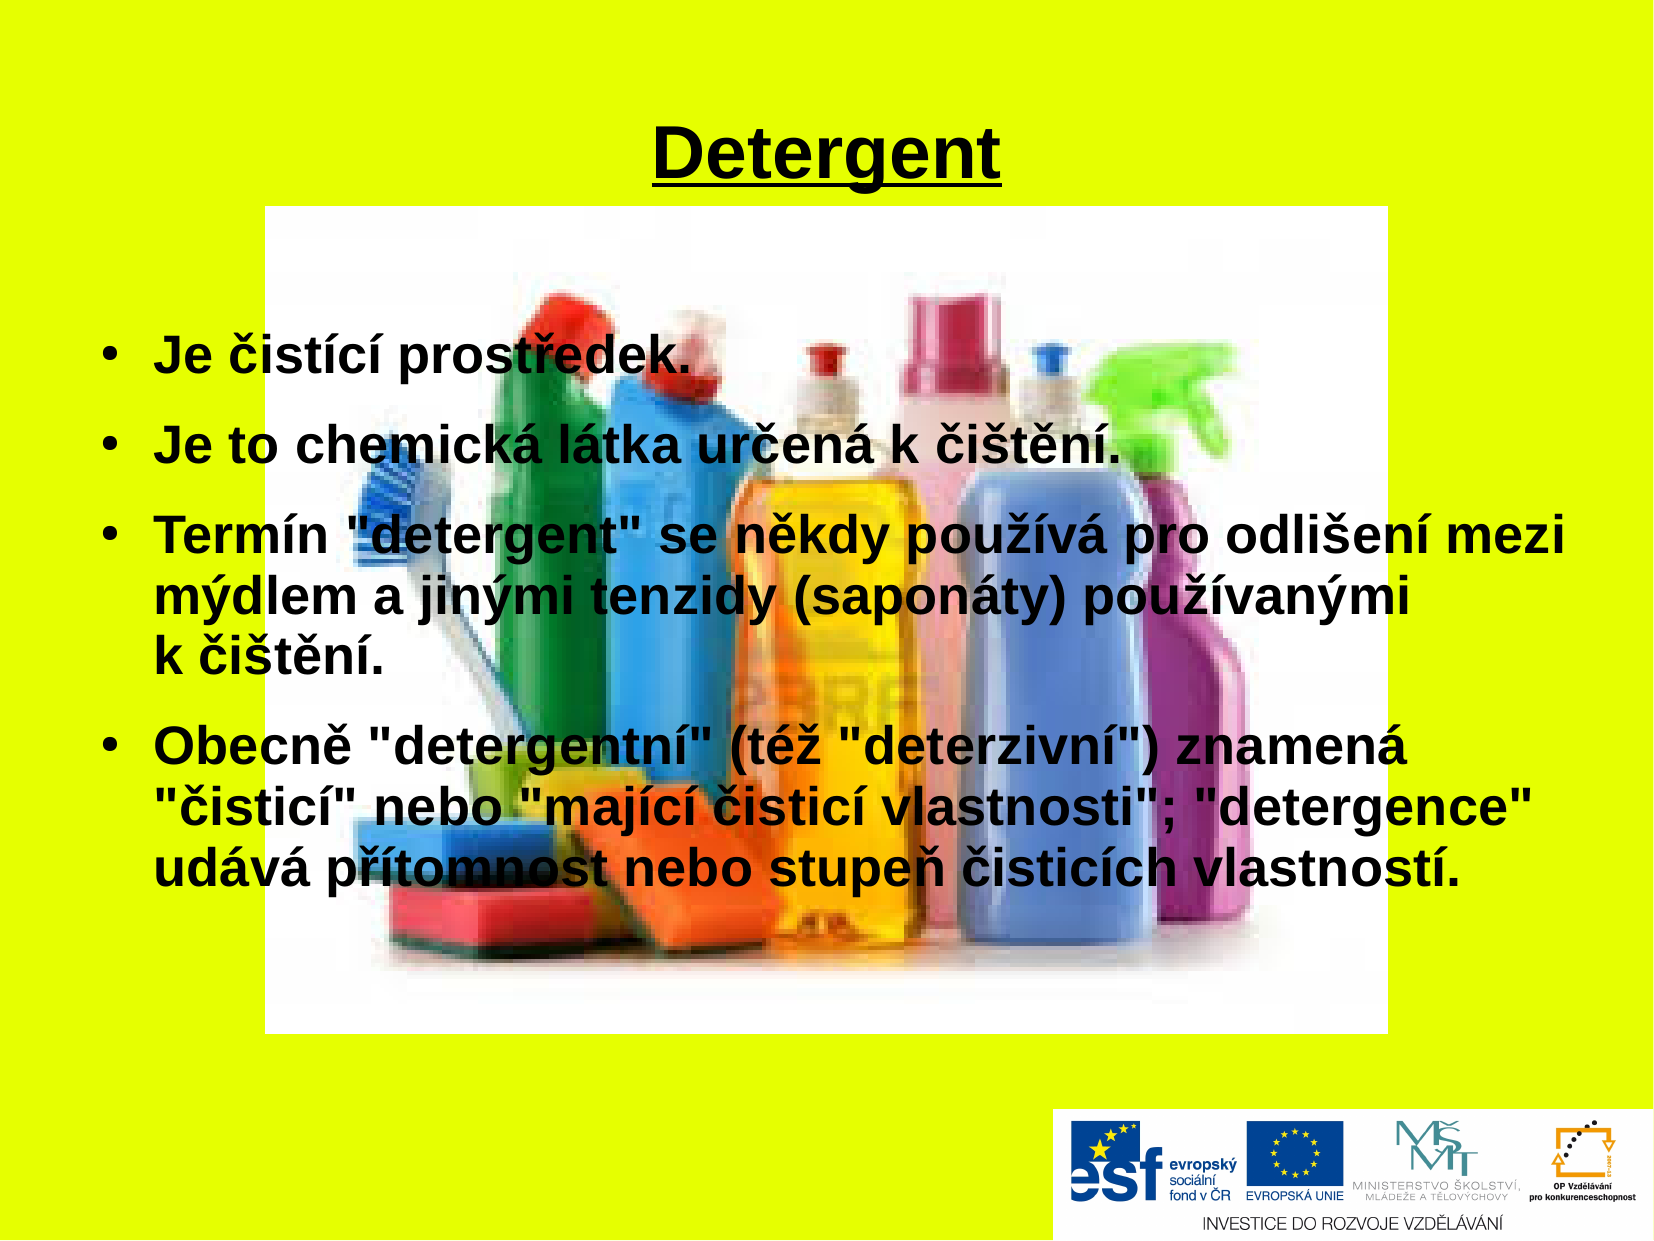

# Detergent
Je čistící prostředek.
Je to chemická látka určená k čištění.
Termín "detergent" se někdy používá pro odlišení mezi mýdlem a jinými tenzidy (saponáty) používanými k čištění.
Obecně "detergentní" (též "deterzivní") znamená "čisticí" nebo "mající čisticí vlastnosti"; "detergence" udává přítomnost nebo stupeň čisticích vlastností.